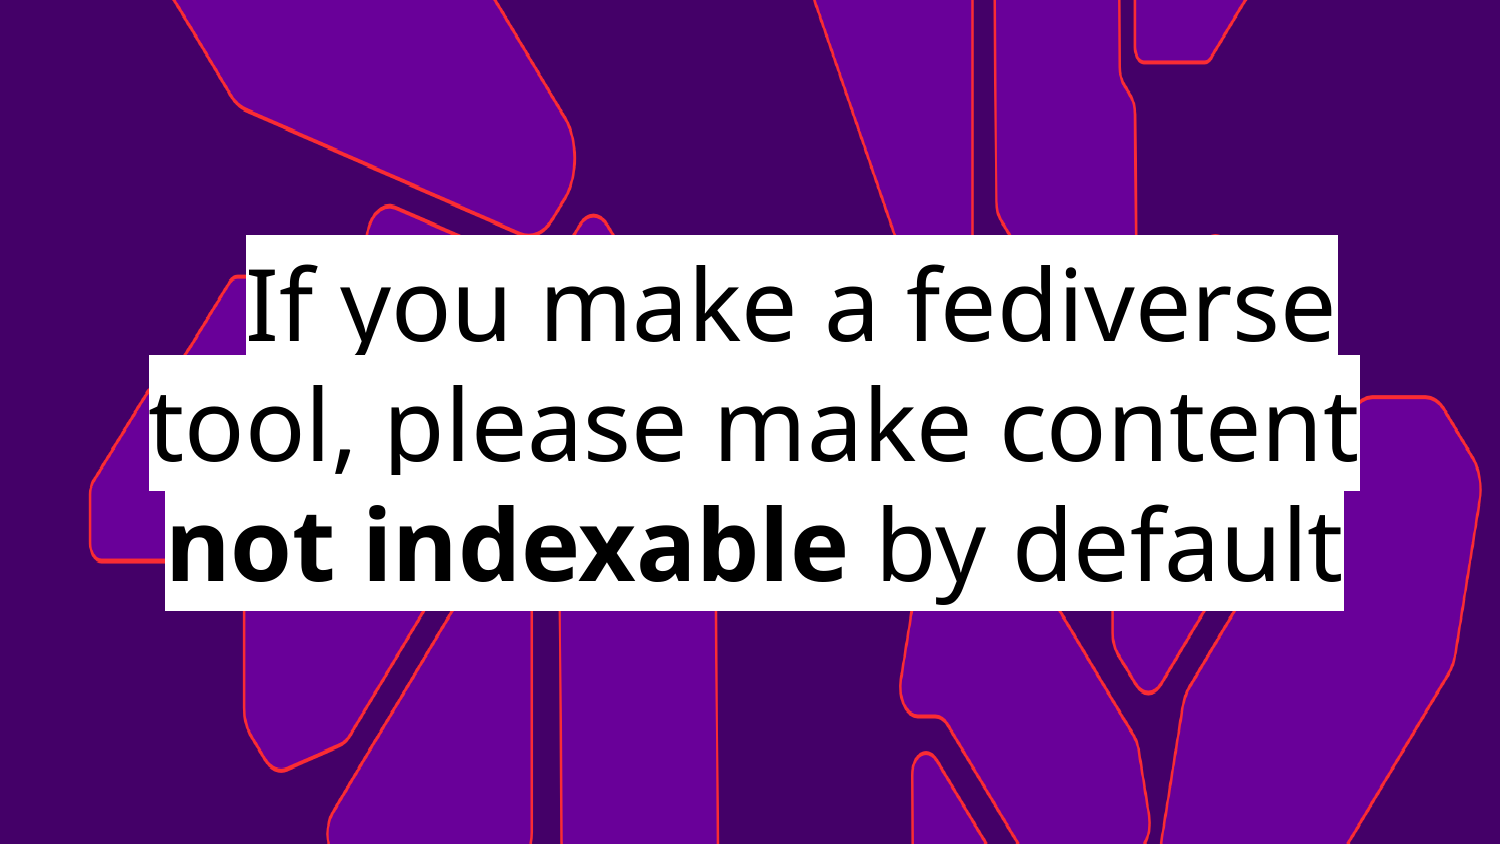

If you make a fediverse tool, please make content not indexable by default